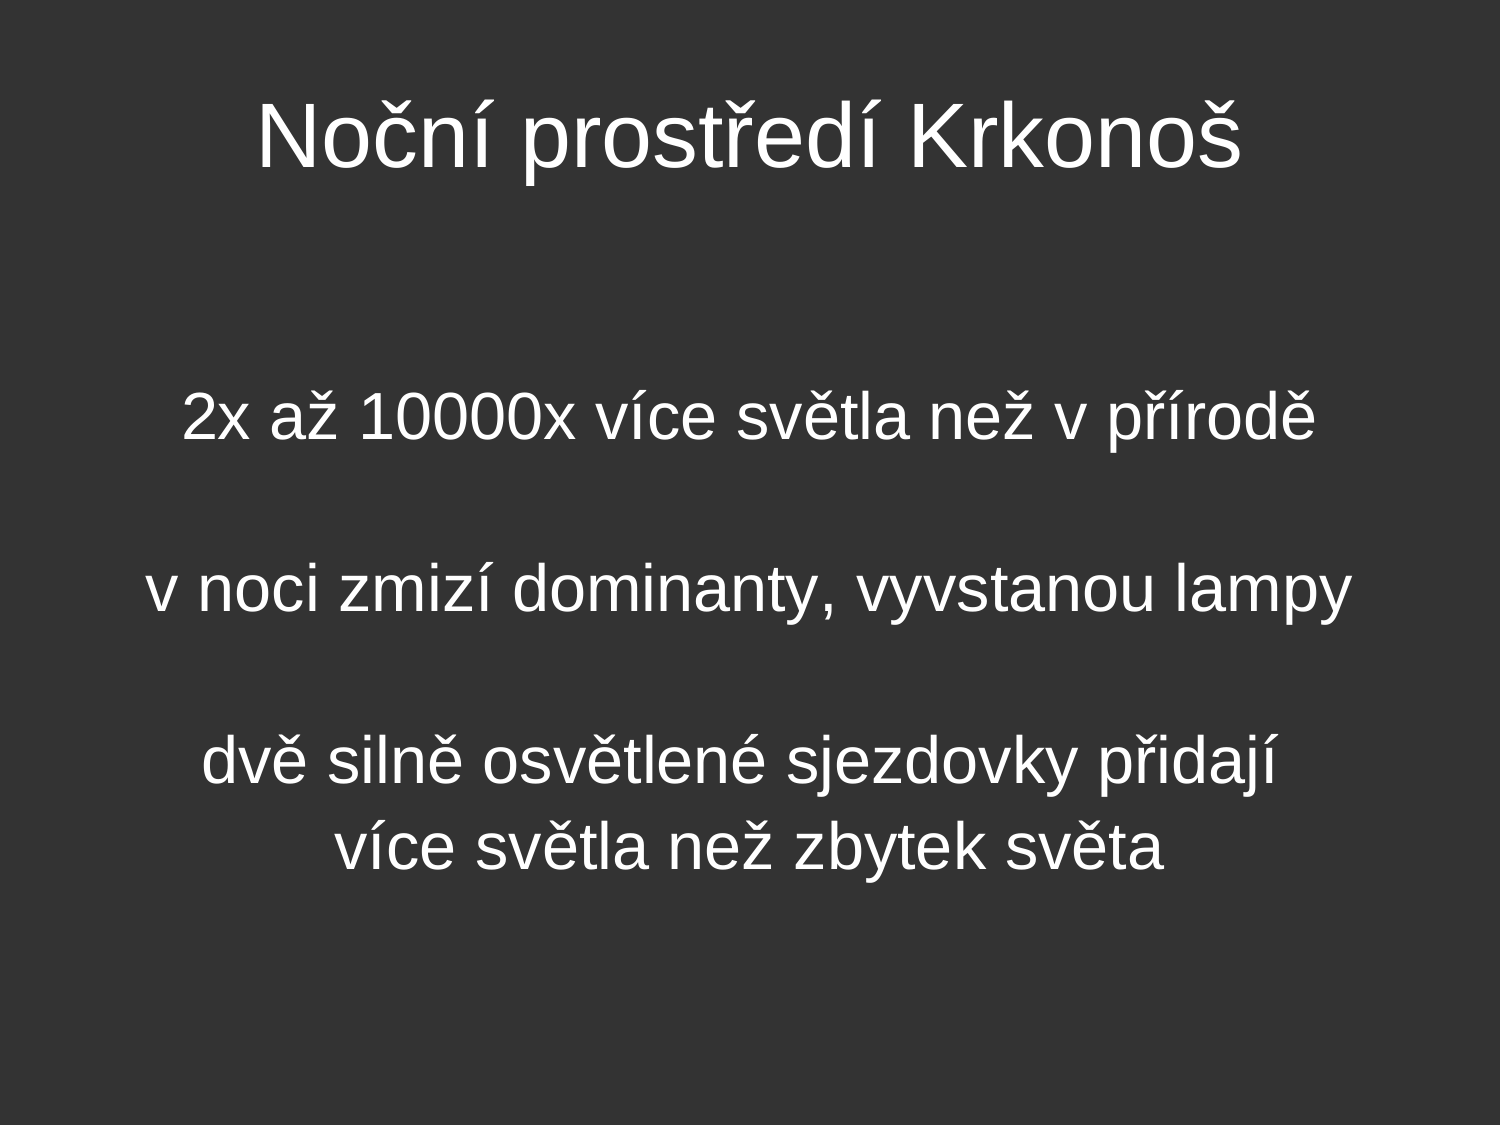

# Noční prostředí Krkonoš
2x až 10000x více světla než v přírodě
v noci zmizí dominanty, vyvstanou lampy
dvě silně osvětlené sjezdovky přidají
více světla než zbytek světa